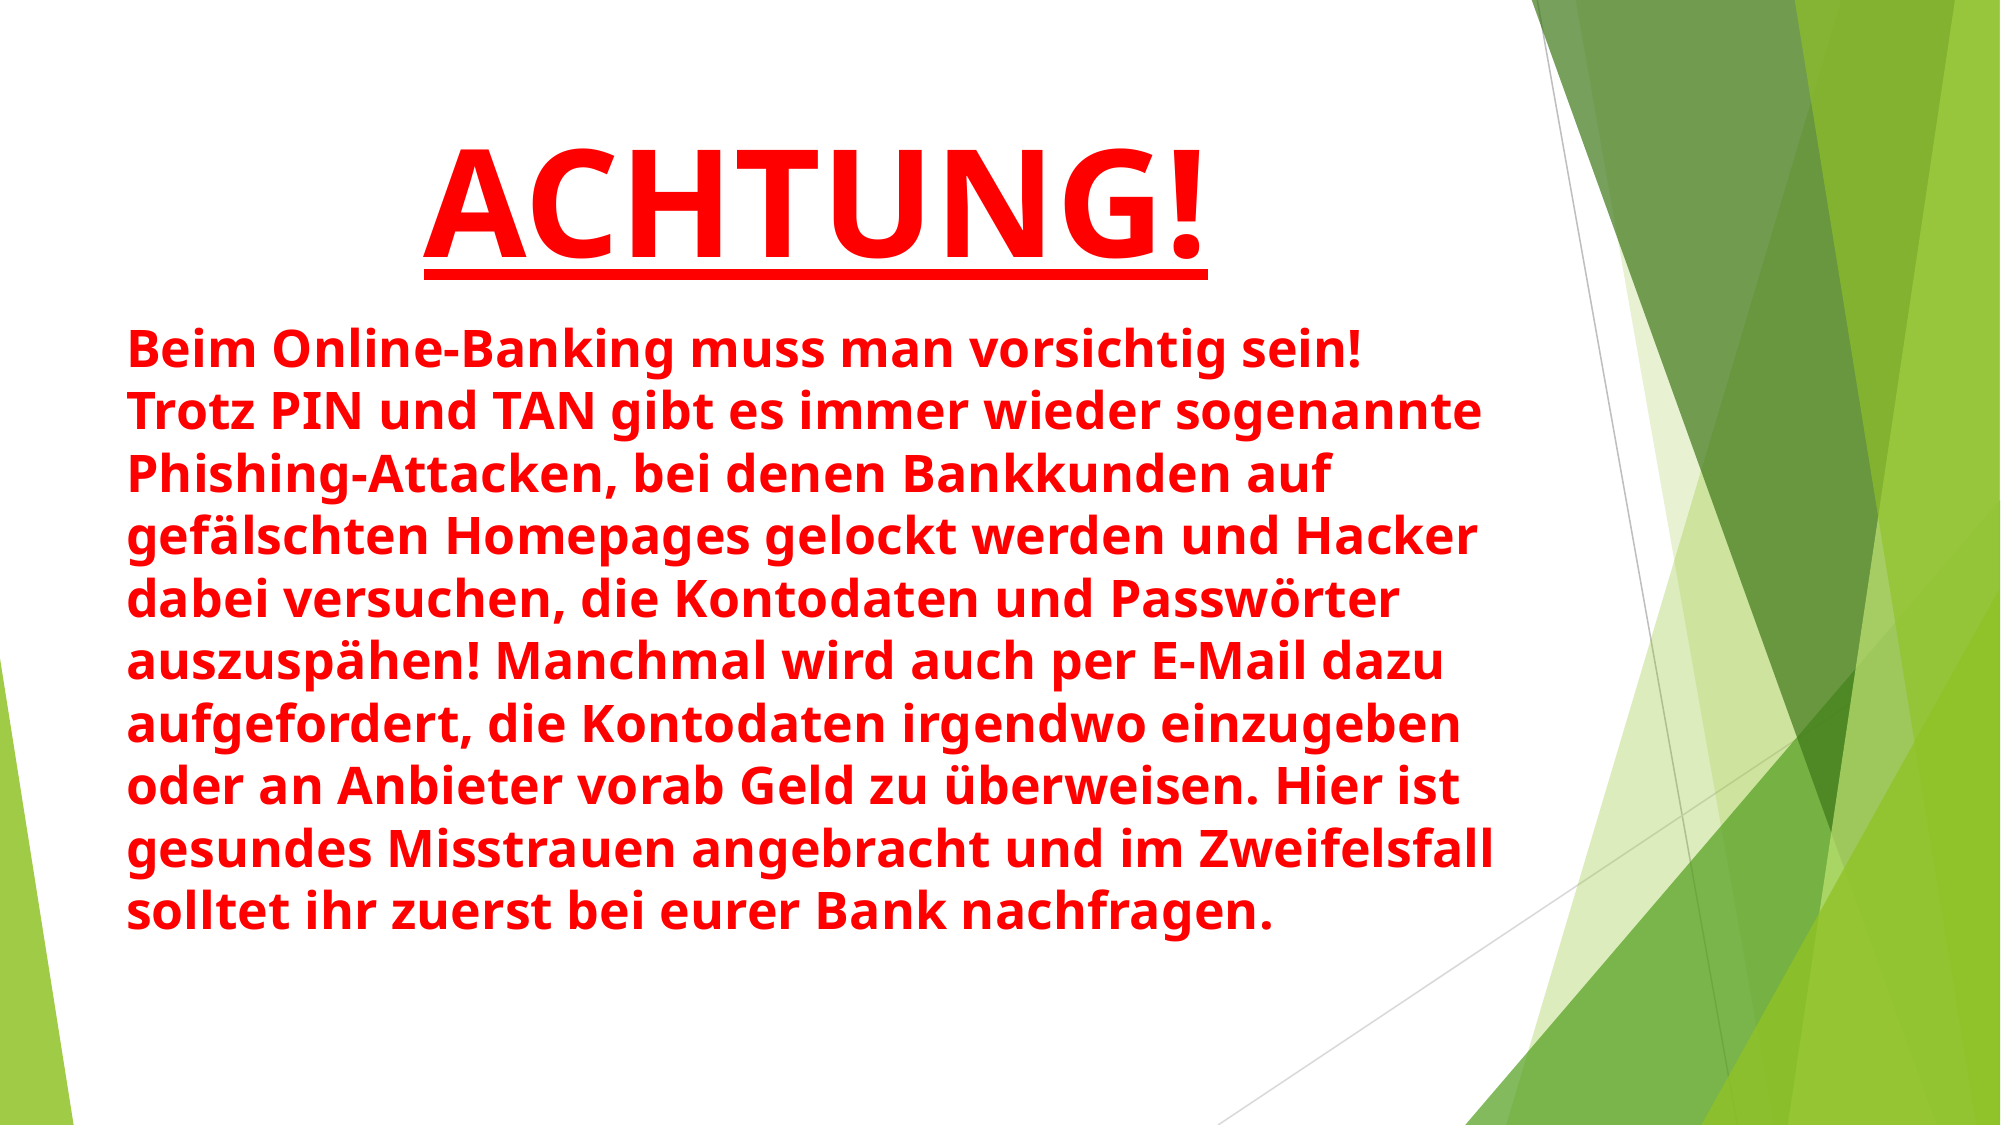

# ACHTUNG!
Beim Online-Banking muss man vorsichtig sein!
Trotz PIN und TAN gibt es immer wieder sogenannte Phishing-Attacken, bei denen Bankkunden auf gefälschten Homepages gelockt werden und Hacker dabei versuchen, die Kontodaten und Passwörter auszuspähen! Manchmal wird auch per E-Mail dazu aufgefordert, die Kontodaten irgendwo einzugeben oder an Anbieter vorab Geld zu überweisen. Hier ist gesundes Misstrauen angebracht und im Zweifelsfall solltet ihr zuerst bei eurer Bank nachfragen.